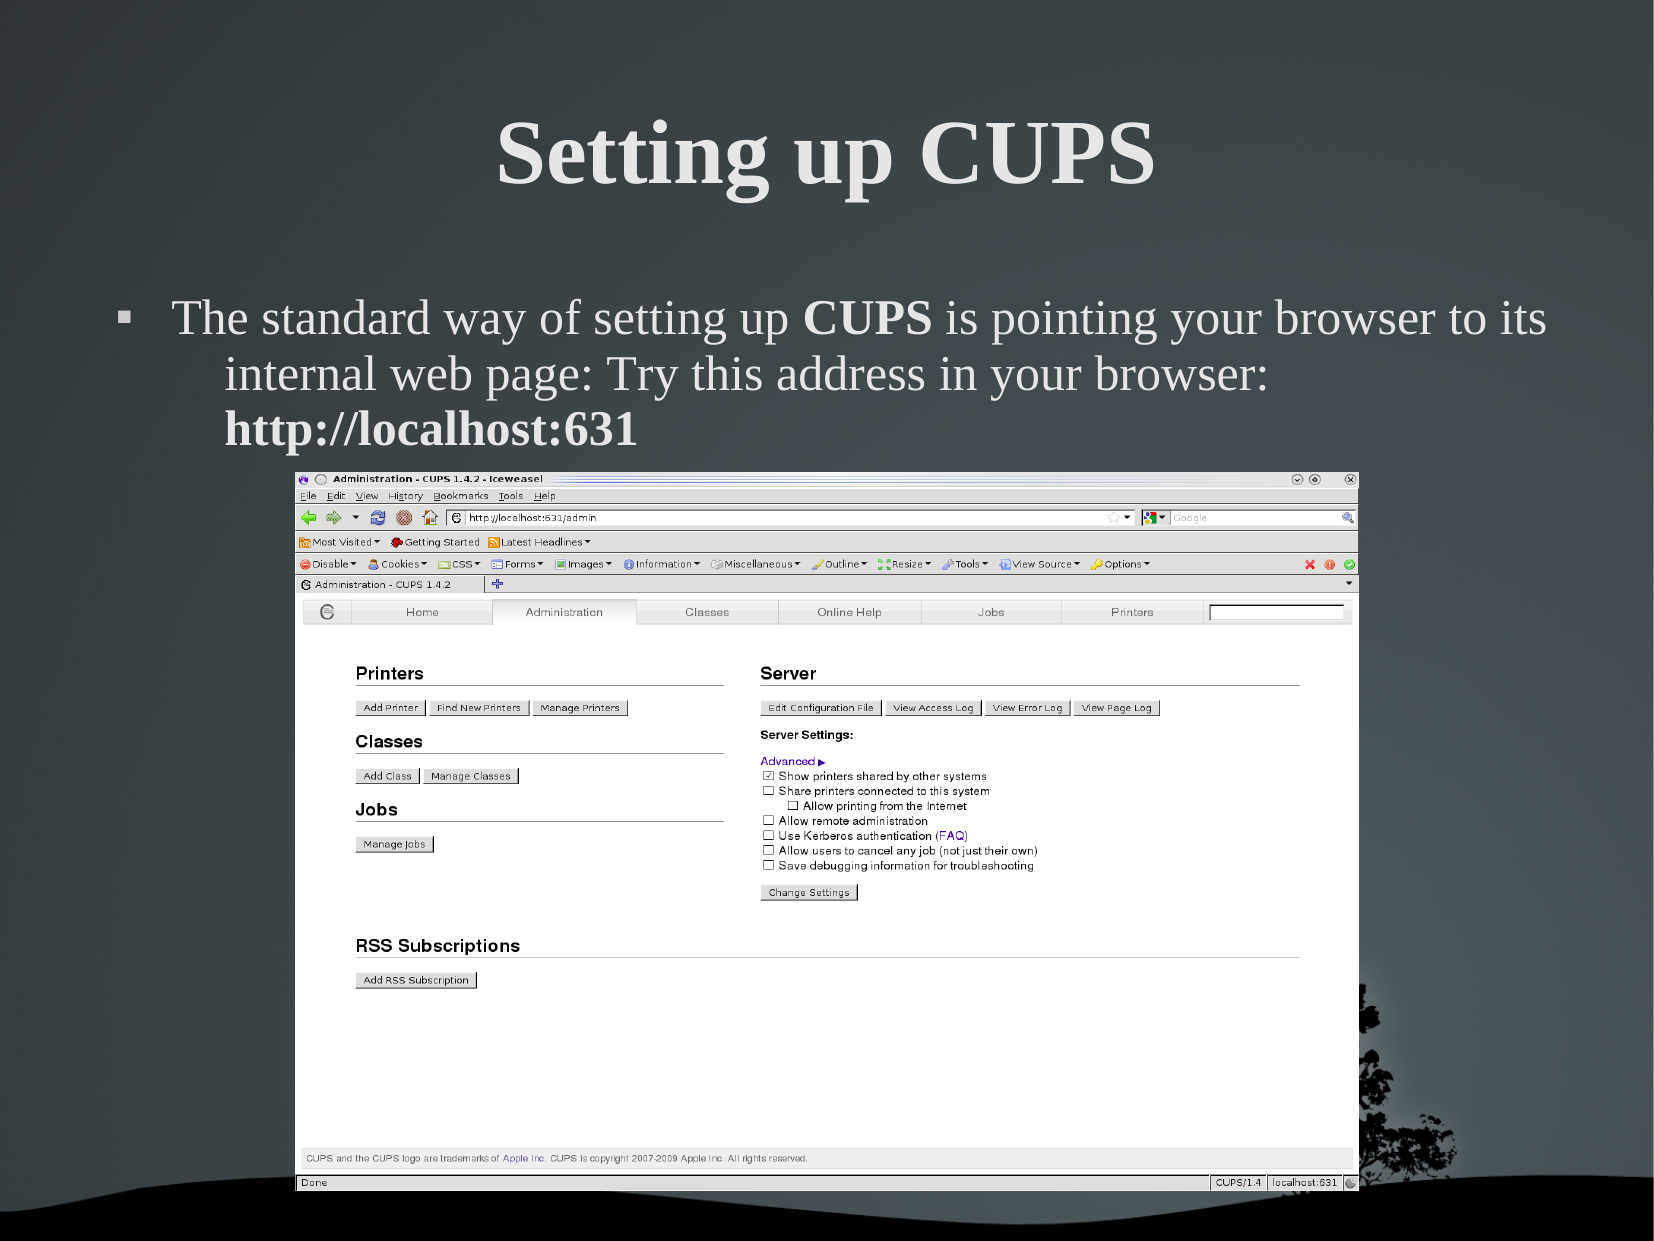

# Setting up CUPS
The standard way of setting up CUPS is pointing your browser to its internal web page: Try this address in your browser: http://localhost:631